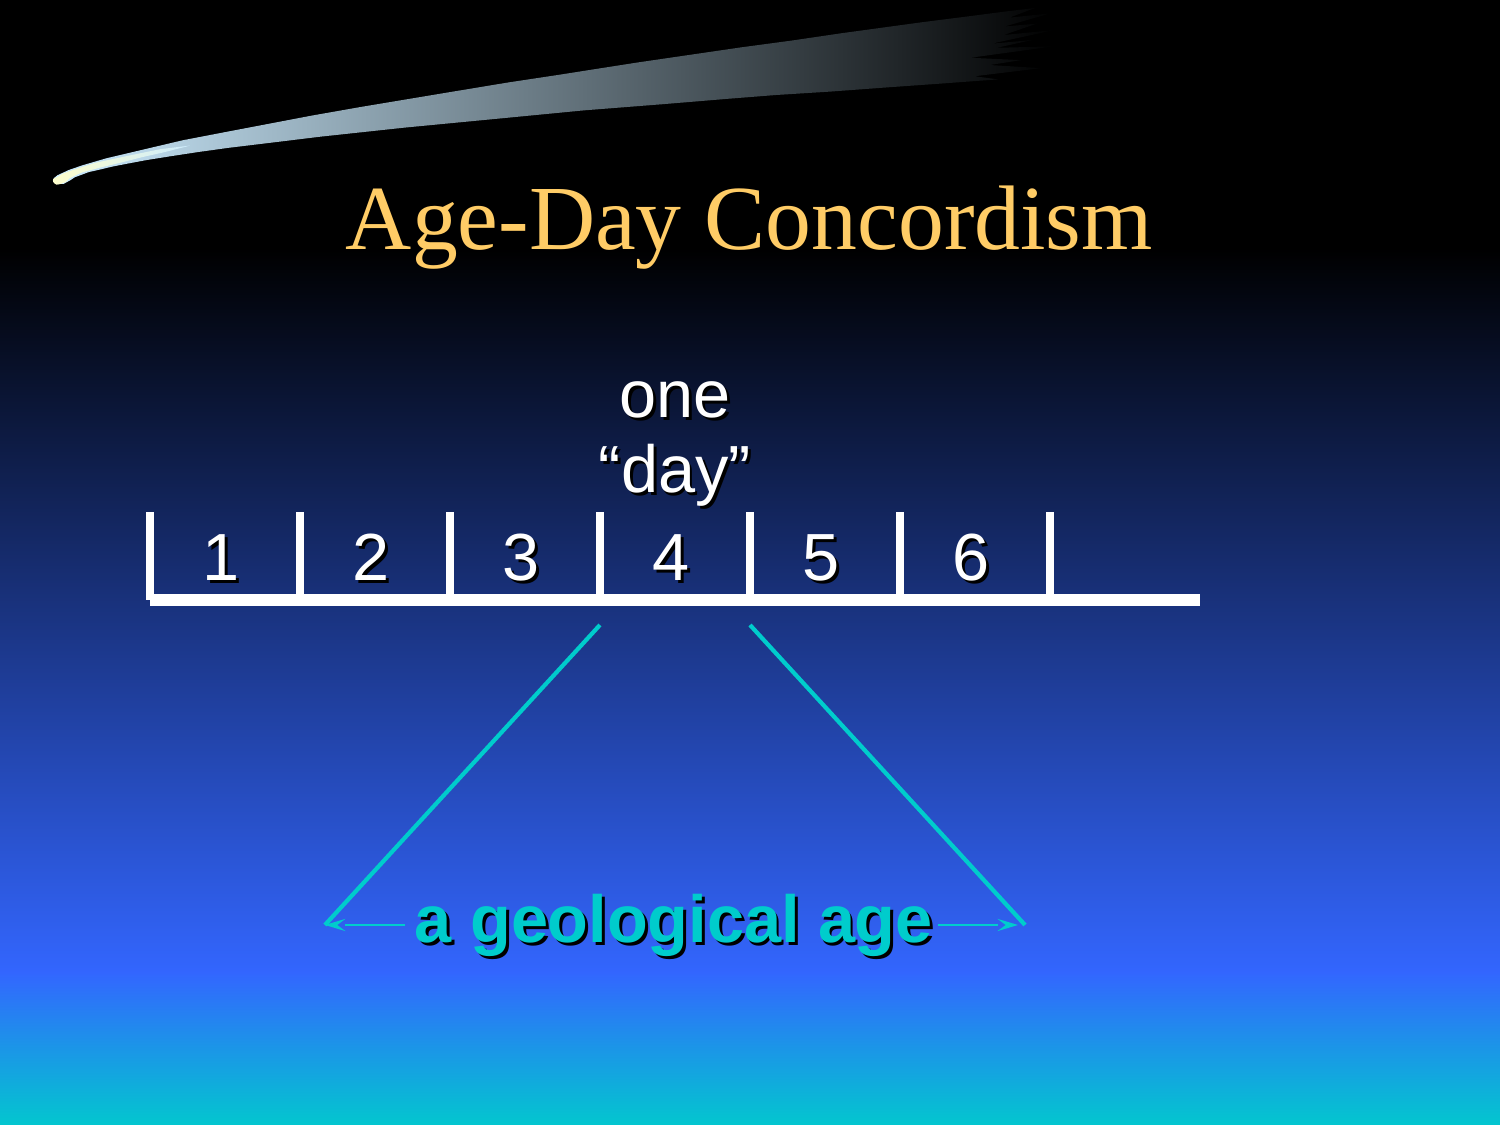

# Age-Day Concordism
one “day”
1
2
3
4
5
6
a geological age